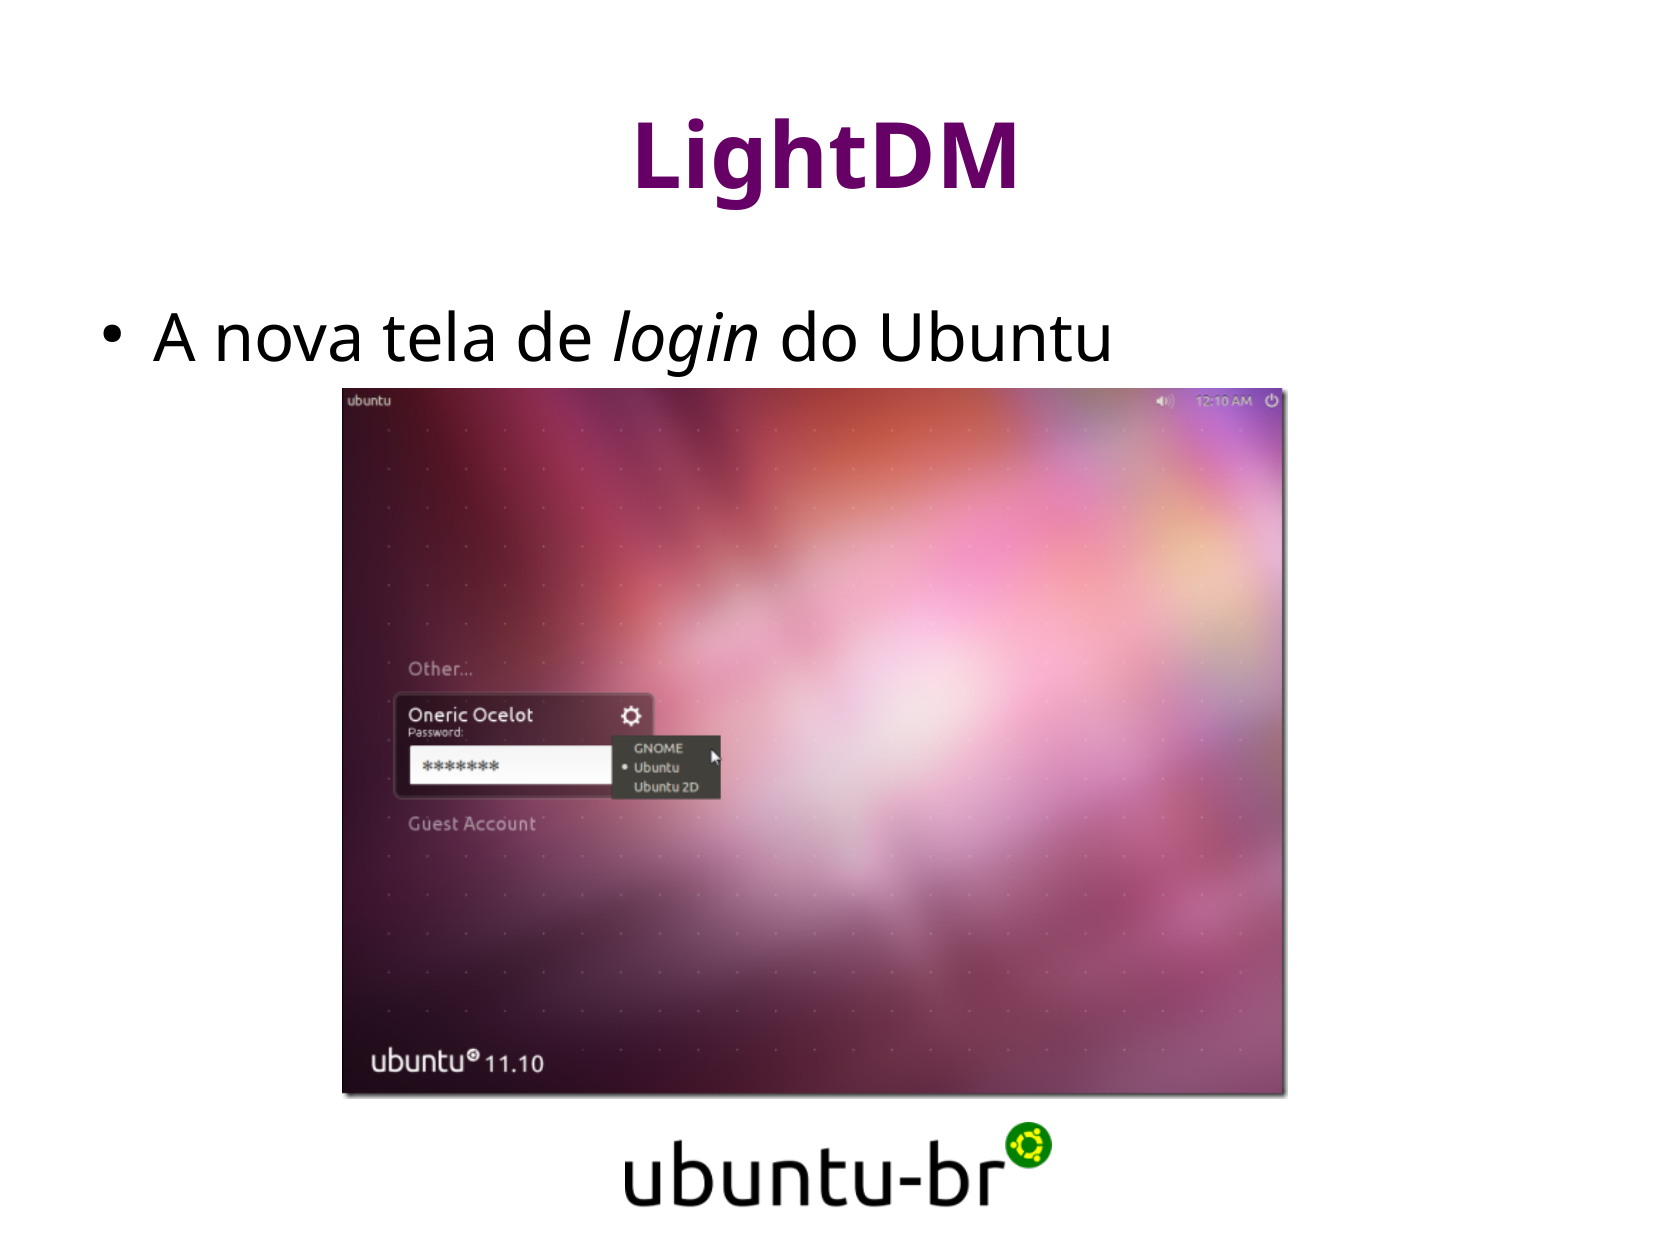

# LightDM
A nova tela de login do Ubuntu